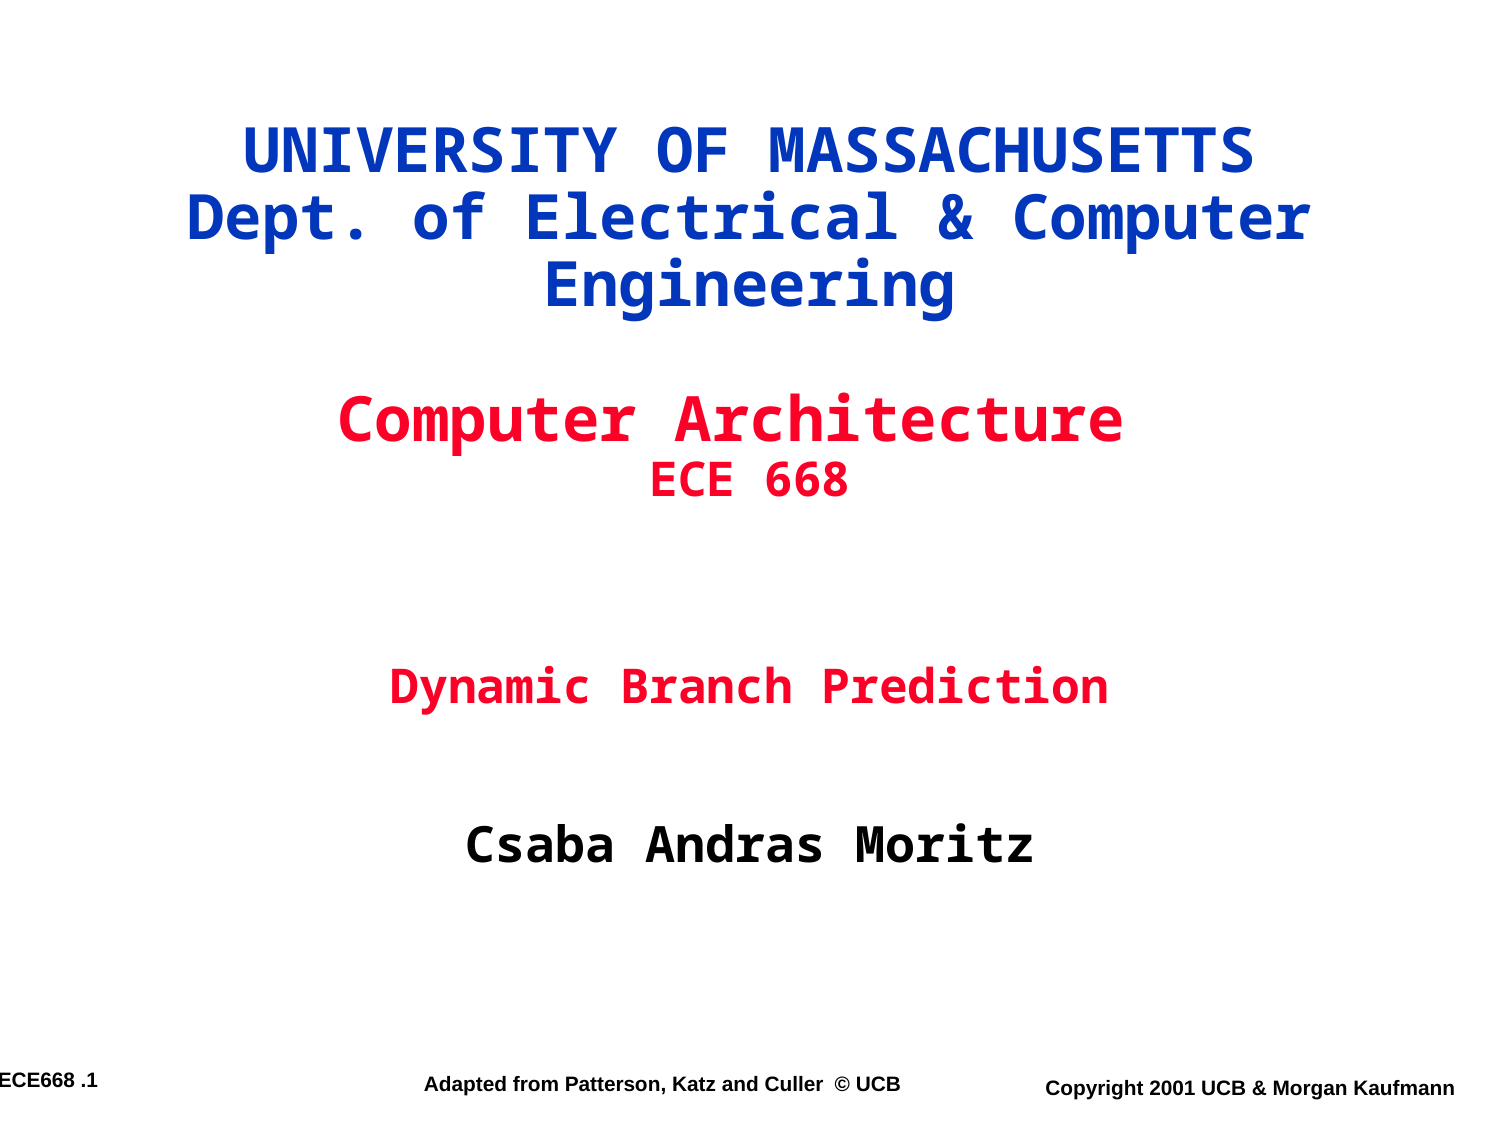

# UNIVERSITY OF MASSACHUSETTS Dept. of Electrical & Computer Engineering Computer Architecture ECE 668 Dynamic Branch Prediction
Csaba Andras Moritz